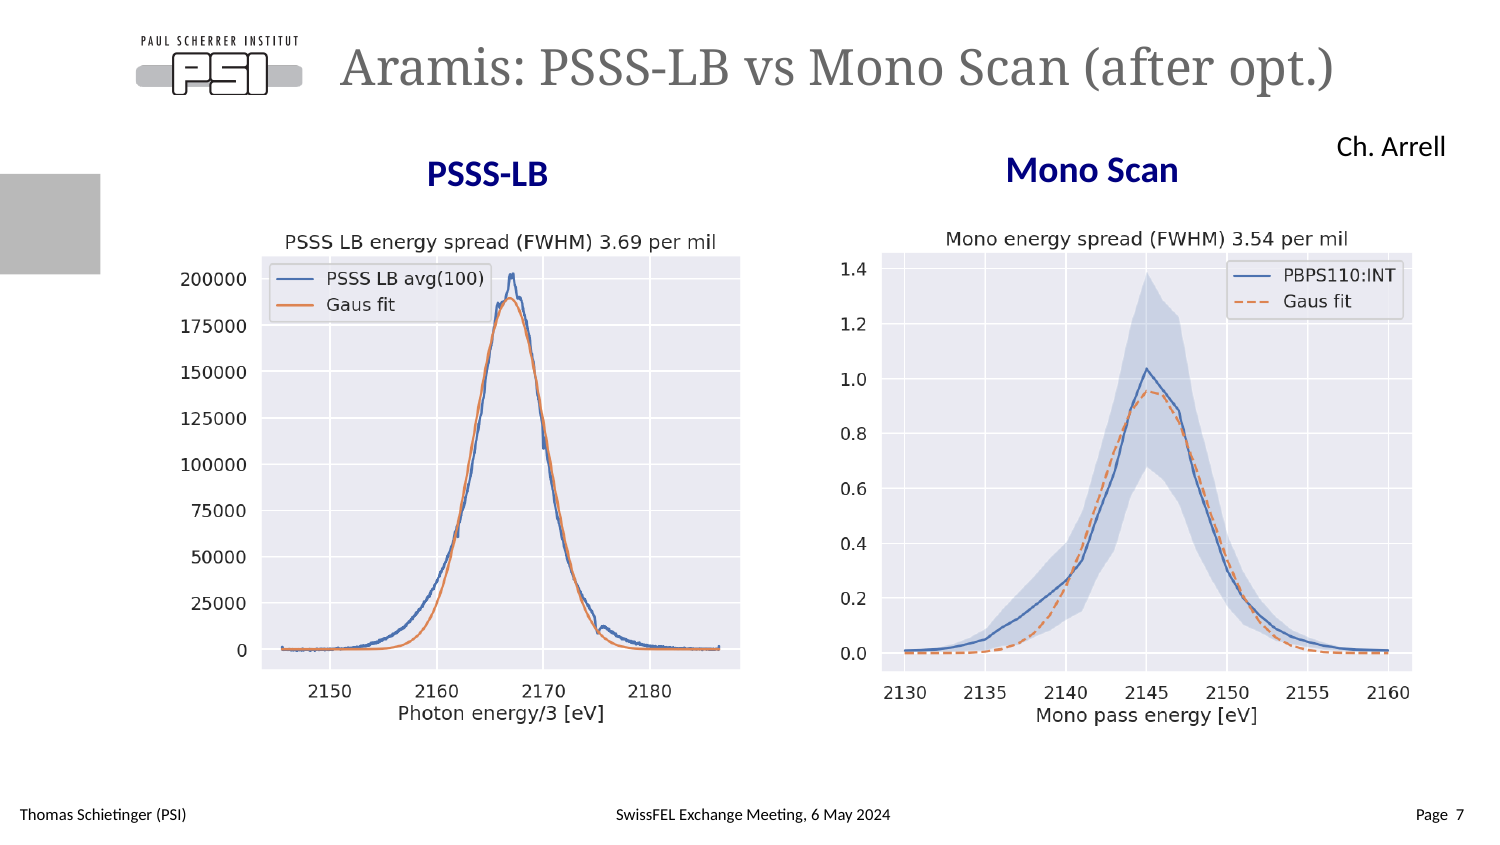

# Aramis: PSSS-LB vs Mono Scan (after opt.)
Ch. Arrell
Mono Scan
PSSS-LB